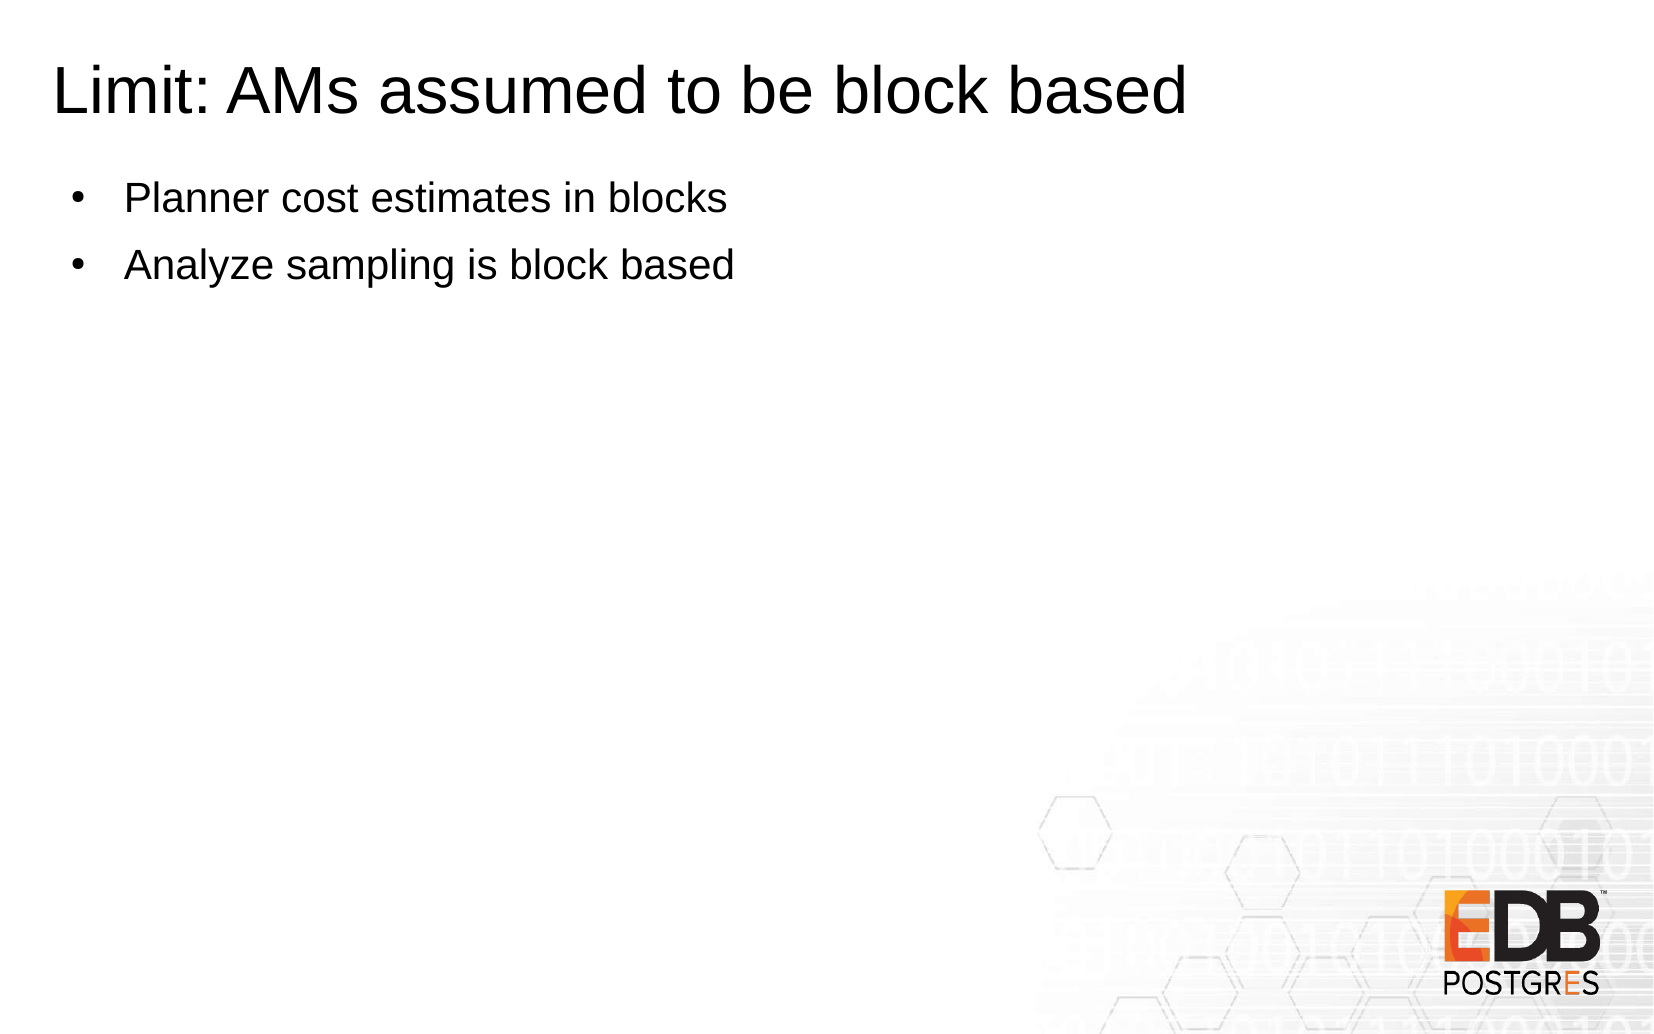

# Limit: AMs assumed to be block based
Planner cost estimates in blocks
Analyze sampling is block based